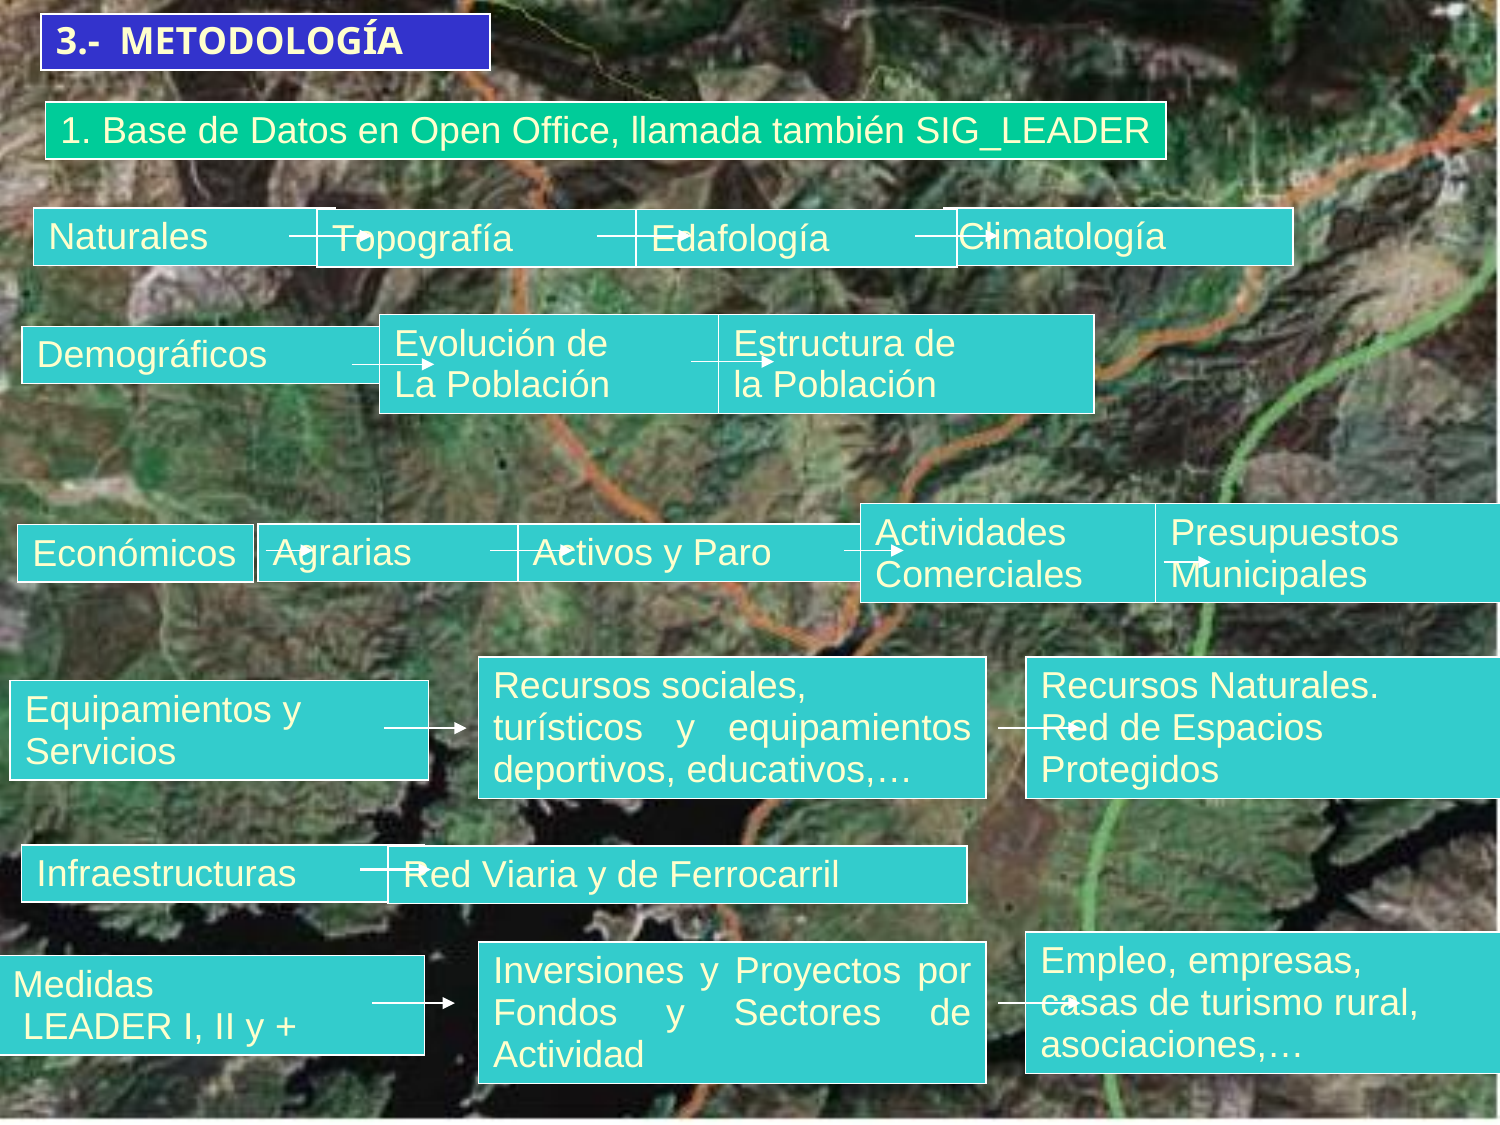

3.- METODOLOGÍA
1. Base de Datos en Open Office, llamada también SIG_LEADER
Naturales
Topografía
Edafología
Climatología
Evolución de
La Población
Estructura de
la Población
Demográficos
Actividades
Comerciales
Presupuestos
Municipales
Agrarias
Activos y Paro
Económicos
Recursos sociales,
turísticos y equipamientos deportivos, educativos,…
Equipamientos y
Servicios
Recursos Naturales.
Red de Espacios
Protegidos
Infraestructuras
Red Viaria y de Ferrocarril
Empleo, empresas,
casas de turismo rural,
asociaciones,…
Inversiones y Proyectos por Fondos y Sectores de Actividad
Medidas
 LEADER I, II y +